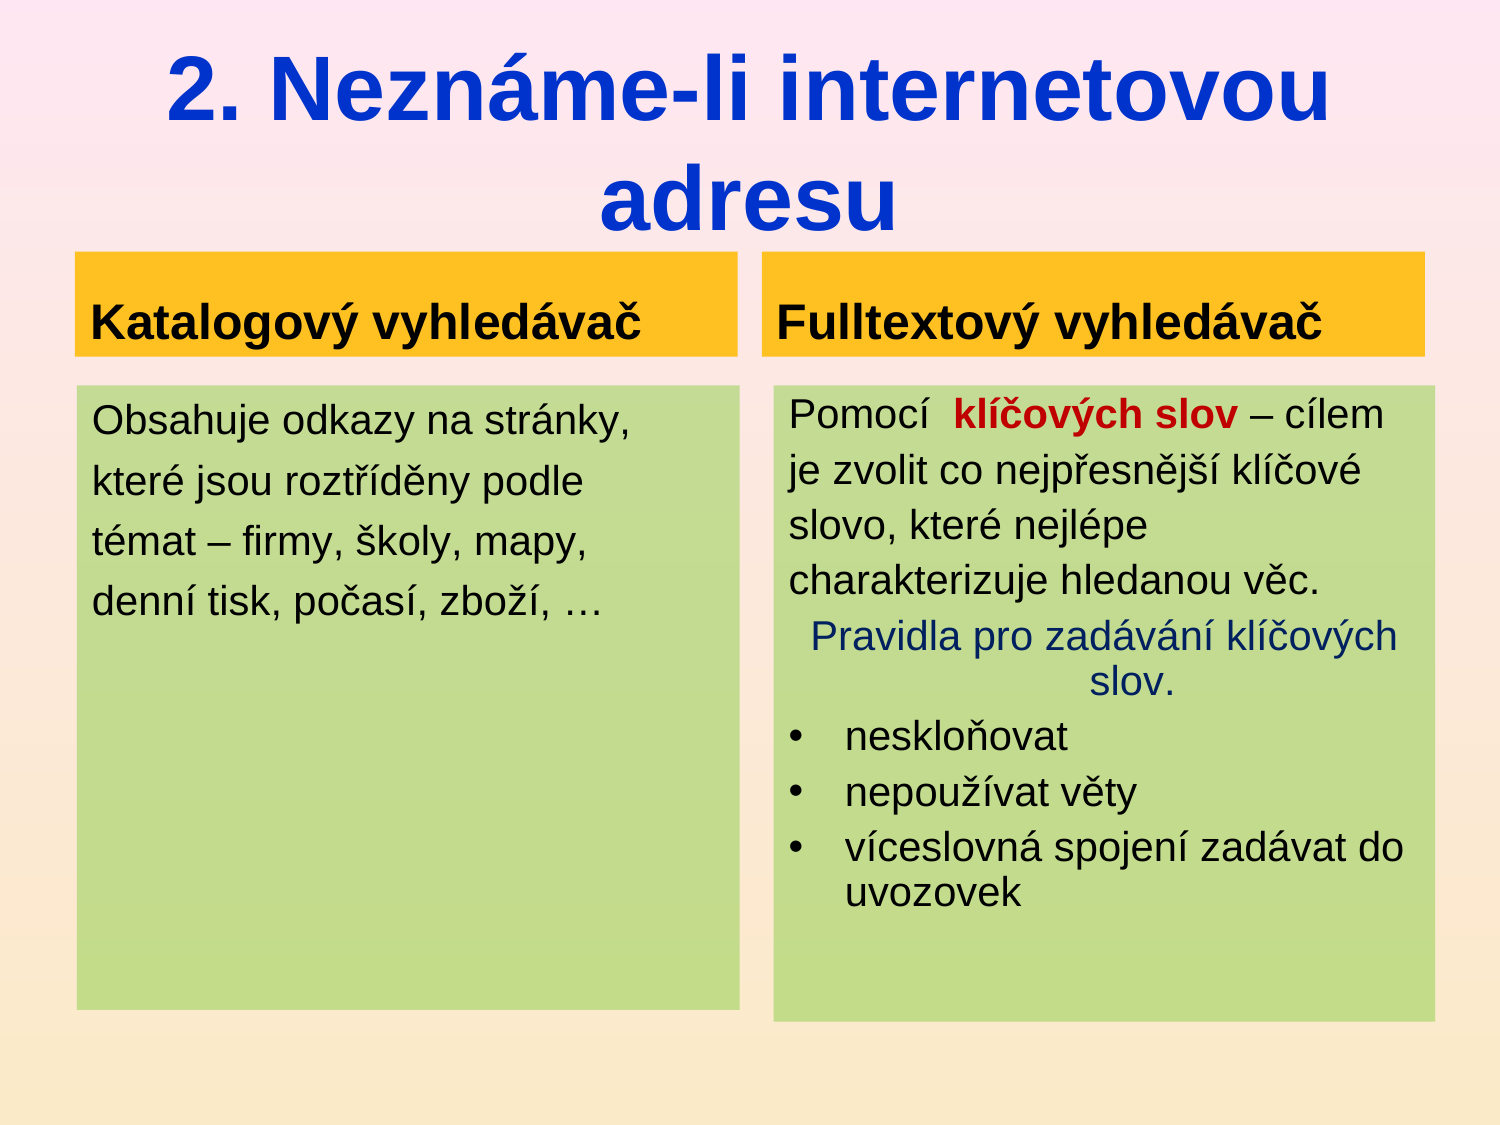

# 2. Neznáme-li internetovou adresu
Katalogový vyhledávač
Fulltextový vyhledávač
Obsahuje odkazy na stránky,
které jsou roztříděny podle
témat – firmy, školy, mapy,
denní tisk, počasí, zboží, …
Pomocí klíčových slov – cílem
je zvolit co nejpřesnější klíčové
slovo, které nejlépe
charakterizuje hledanou věc.
Pravidla pro zadávání klíčových slov.
neskloňovat
nepoužívat věty
víceslovná spojení zadávat do uvozovek